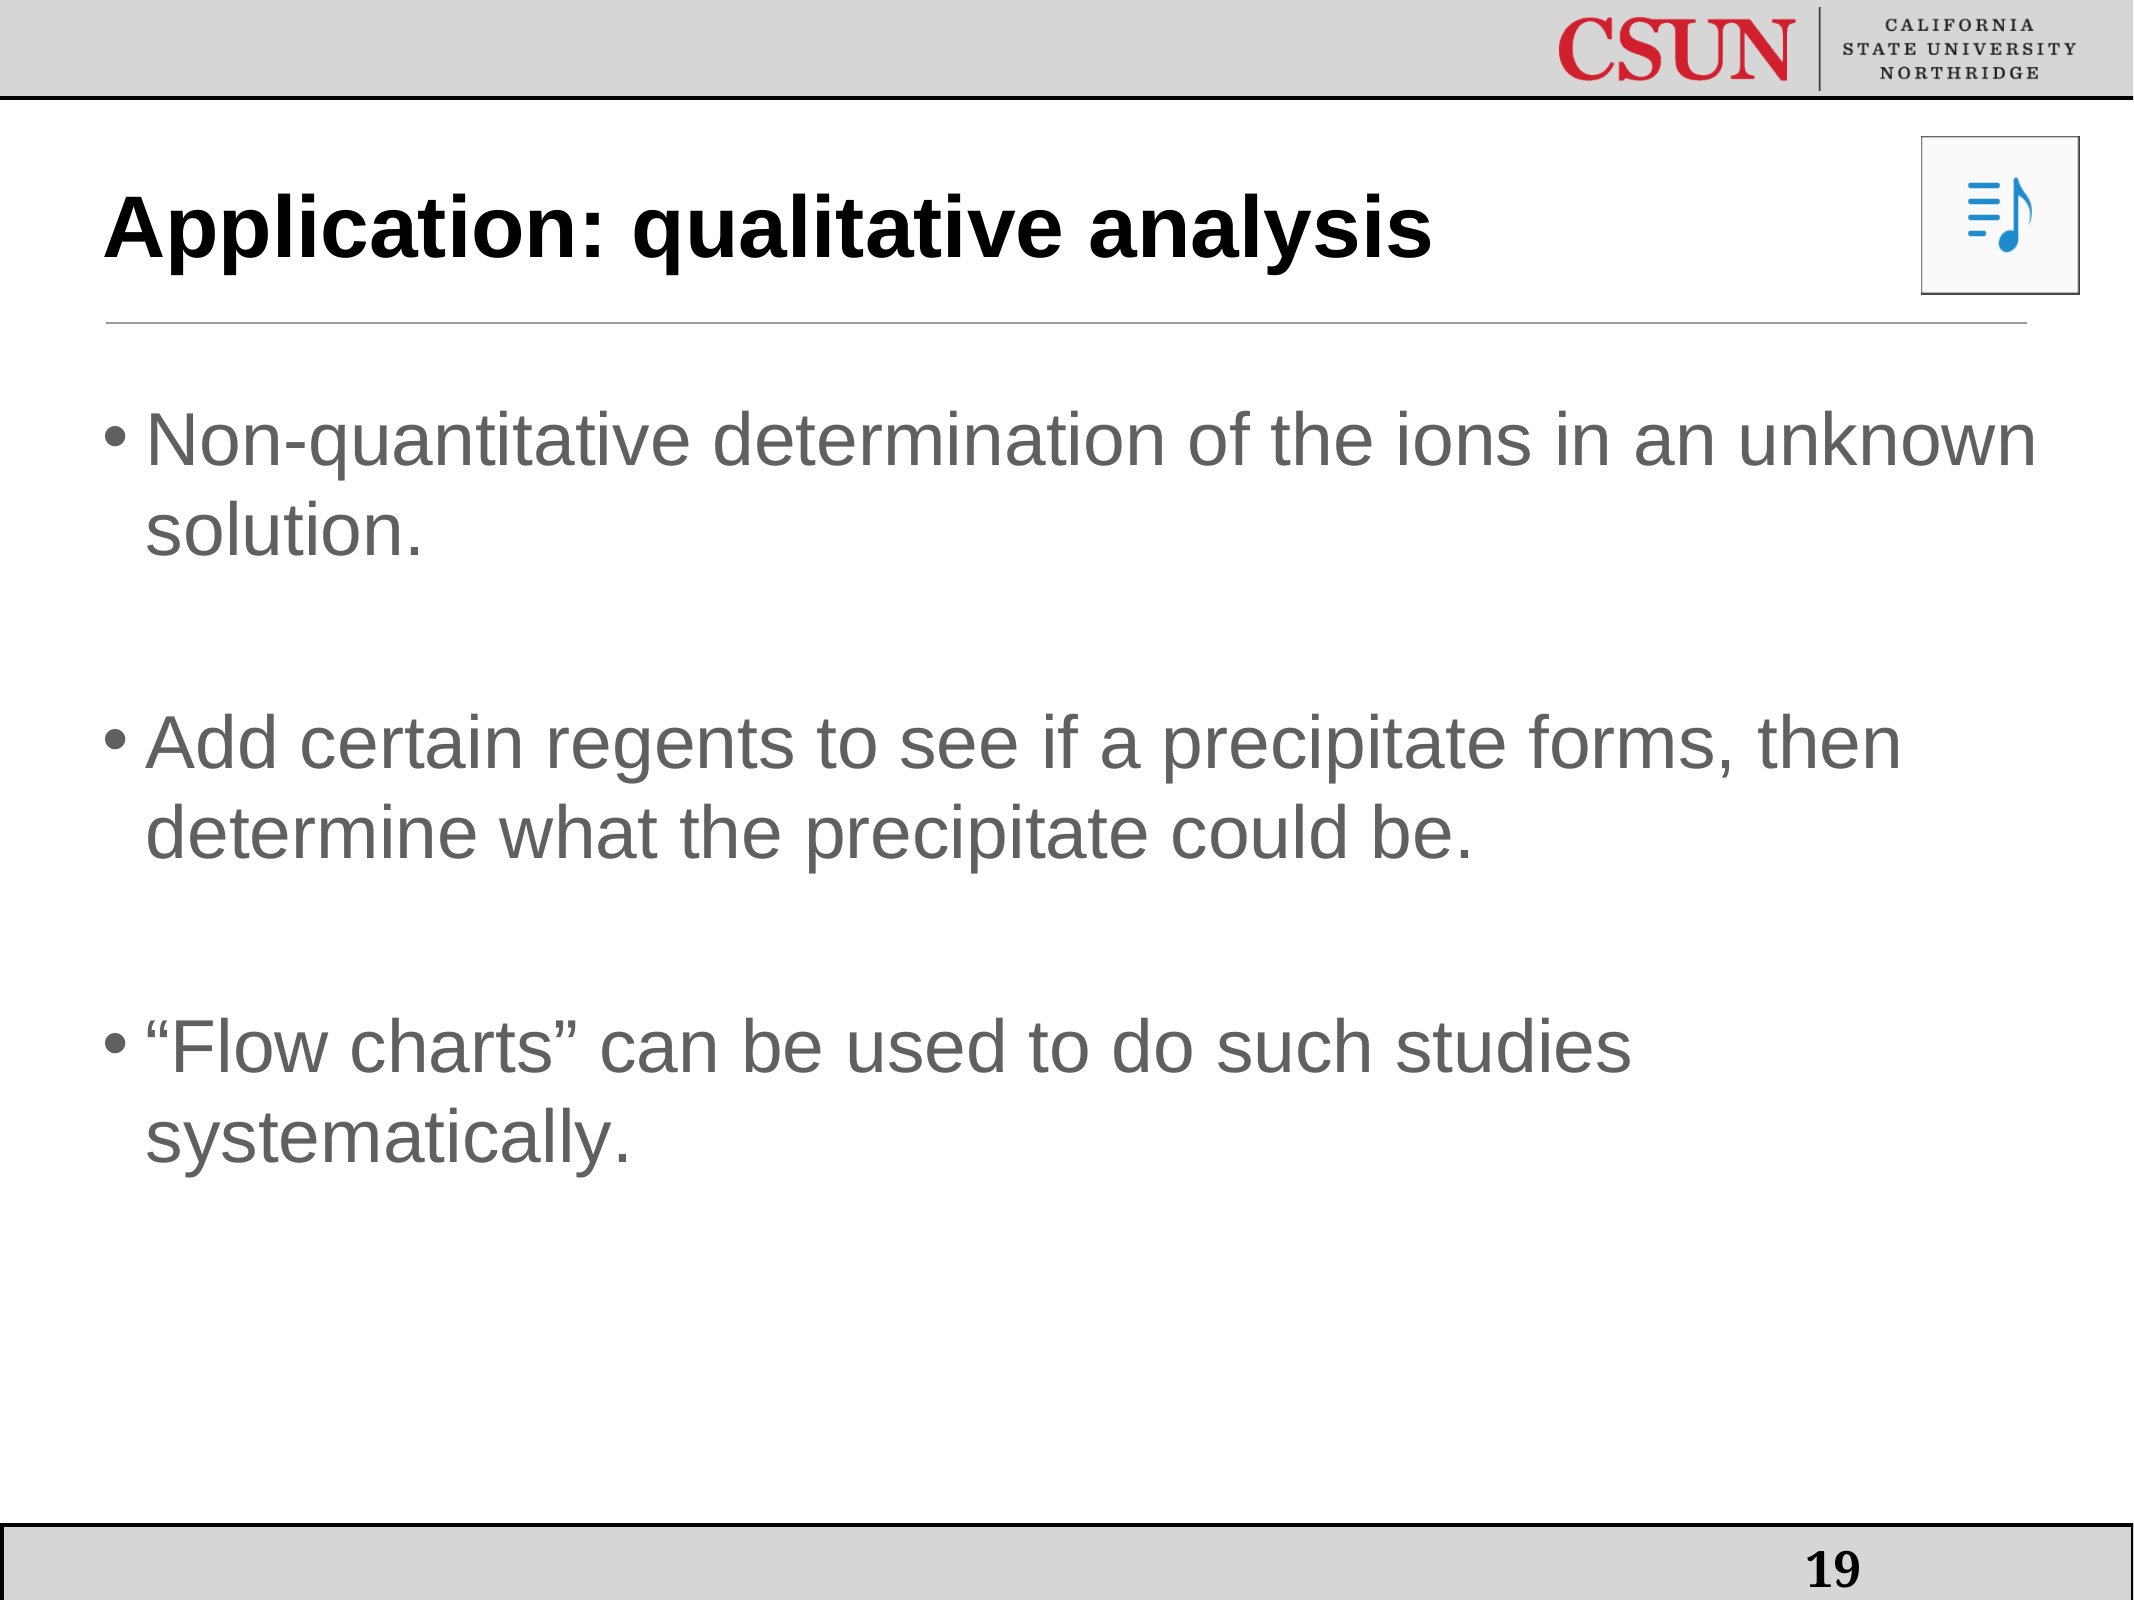

# Application: qualitative analysis
Non-quantitative determination of the ions in an unknown solution.
Add certain regents to see if a precipitate forms, then determine what the precipitate could be.
“Flow charts” can be used to do such studies systematically.
19